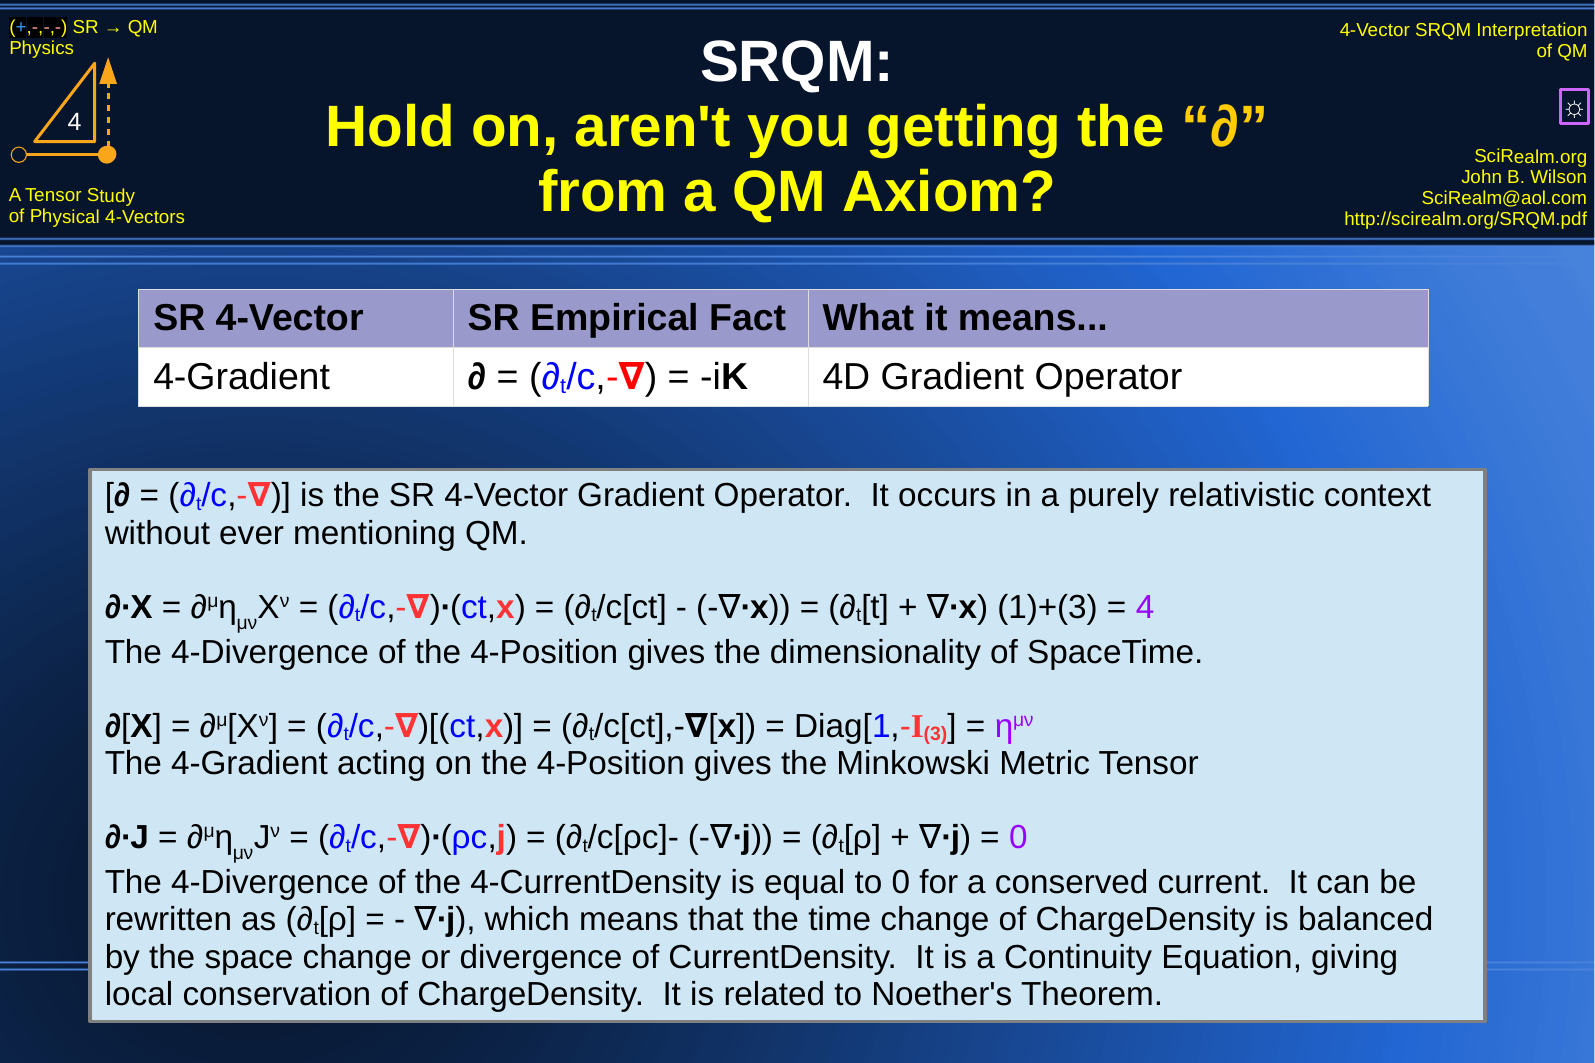

(+,-,-,-) SR → QM
Physics
A Tensor Study
of Physical 4-Vectors
4-Vector SRQM Interpretation
of QM
SciRealm.org
John B. Wilson
SciRealm@aol.com
http://scirealm.org/SRQM.pdf
# SRQM: Hold on, aren't you getting the “∂” from a QM Axiom?
4
☼
| SR 4-Vector | SR Empirical Fact | What it means... |
| --- | --- | --- |
| 4-Gradient | ∂ = (∂t/c,-∇) = -iK | 4D Gradient Operator |
[∂ = (∂t/c,-∇)] is the SR 4-Vector Gradient Operator. It occurs in a purely relativistic context without ever mentioning QM.
∂∙X = ∂μημνXν = (∂t/c,-∇)∙(ct,x) = (∂t/c[ct] - (-∇∙x)) = (∂t[t] + ∇∙x) (1)+(3) = 4
The 4-Divergence of the 4-Position gives the dimensionality of SpaceTime.
∂[X] = ∂μ[Xν] = (∂t/c,-∇)[(ct,x)] = (∂t/c[ct],-∇[x]) = Diag[1,-I(3)] = ημν
The 4-Gradient acting on the 4-Position gives the Minkowski Metric Tensor
∂∙J = ∂μημνJν = (∂t/c,-∇)∙(ρc,j) = (∂t/c[ρc]- (-∇∙j)) = (∂t[ρ] + ∇∙j) = 0
The 4-Divergence of the 4-CurrentDensity is equal to 0 for a conserved current. It can be rewritten as (∂t[ρ] = - ∇∙j), which means that the time change of ChargeDensity is balanced by the space change or divergence of CurrentDensity. It is a Continuity Equation, giving local conservation of ChargeDensity. It is related to Noether's Theorem.